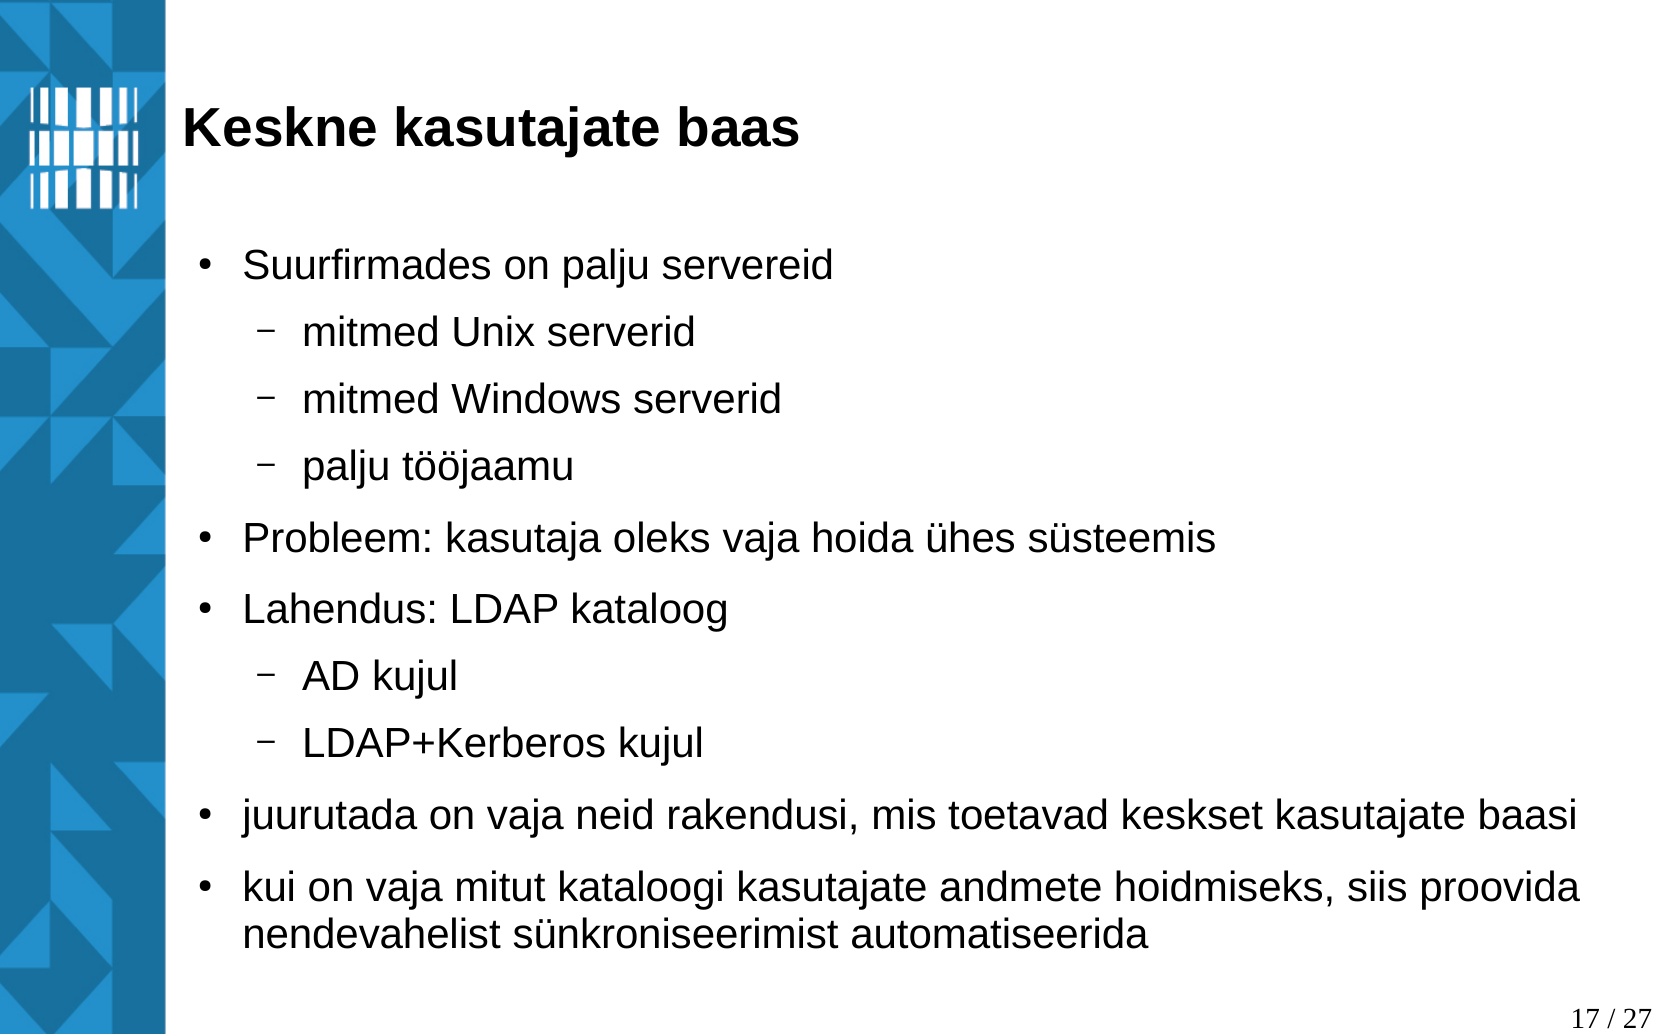

# Keskne kasutajate baas
Suurfirmades on palju servereid
mitmed Unix serverid
mitmed Windows serverid
palju tööjaamu
Probleem: kasutaja oleks vaja hoida ühes süsteemis
Lahendus: LDAP kataloog
AD kujul
LDAP+Kerberos kujul
juurutada on vaja neid rakendusi, mis toetavad keskset kasutajate baasi
kui on vaja mitut kataloogi kasutajate andmete hoidmiseks, siis proovida nendevahelist sünkroniseerimist automatiseerida
17